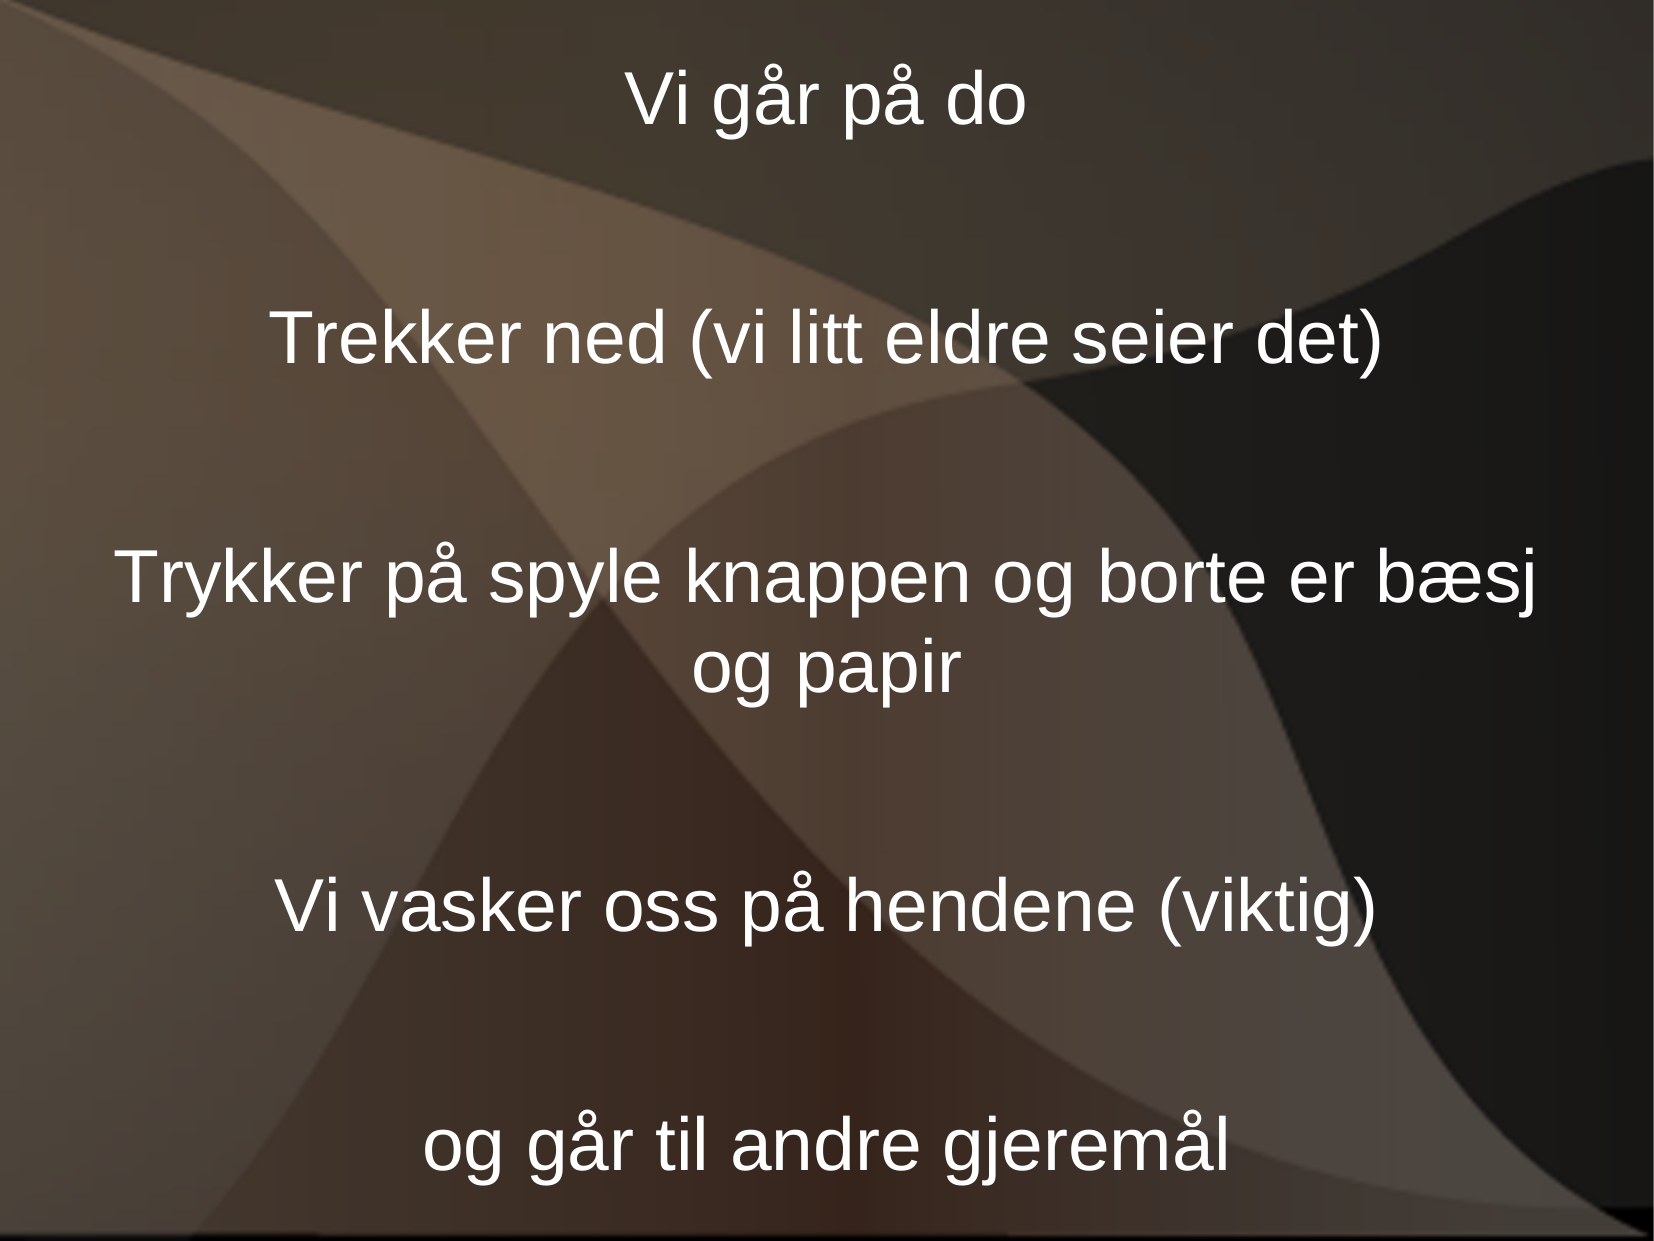

# Vi går på do
Trekker ned (vi litt eldre seier det)
Trykker på spyle knappen og borte er bæsj og papir
Vi vasker oss på hendene (viktig)
og går til andre gjeremål